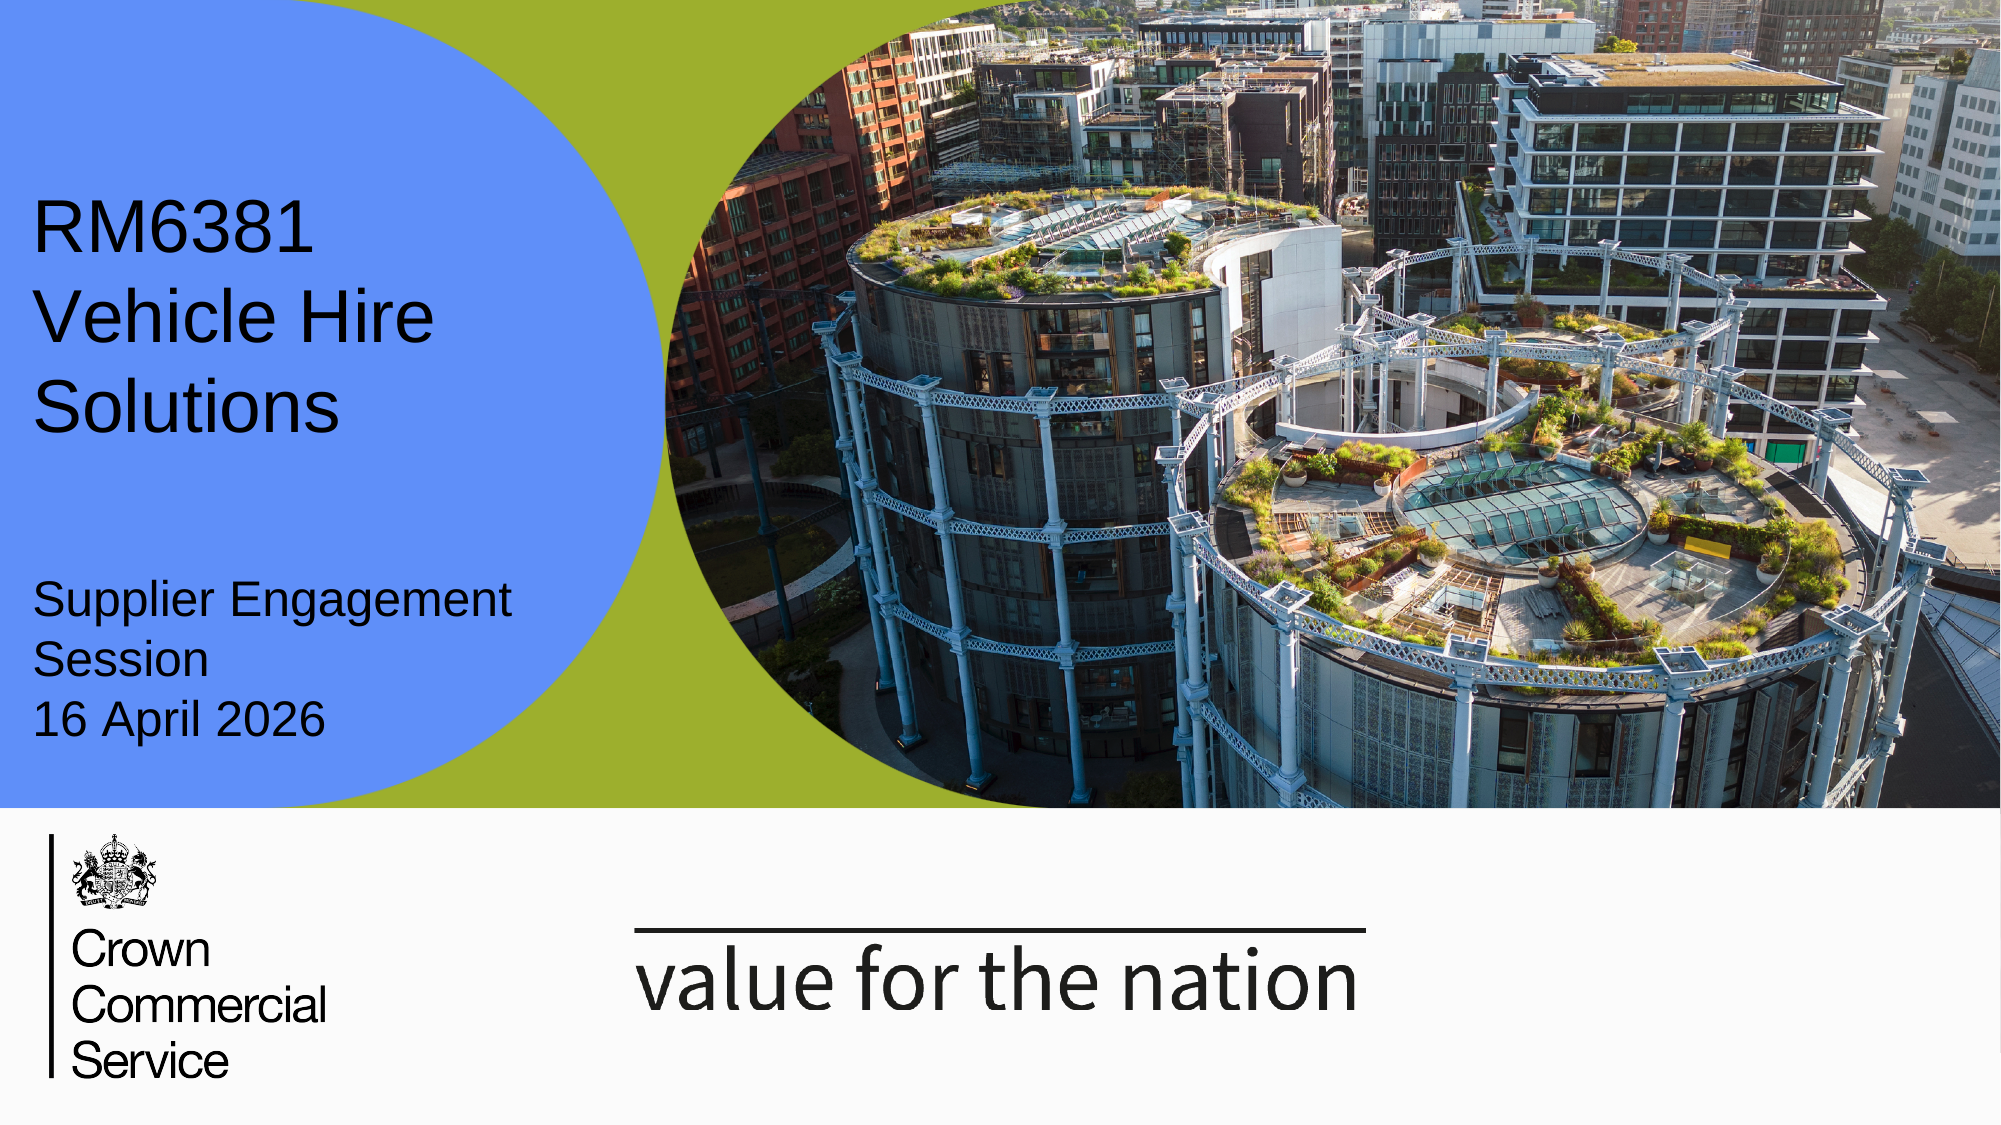

# RM6381
Vehicle Hire
Solutions
Supplier Engagement Session
16 April 2026